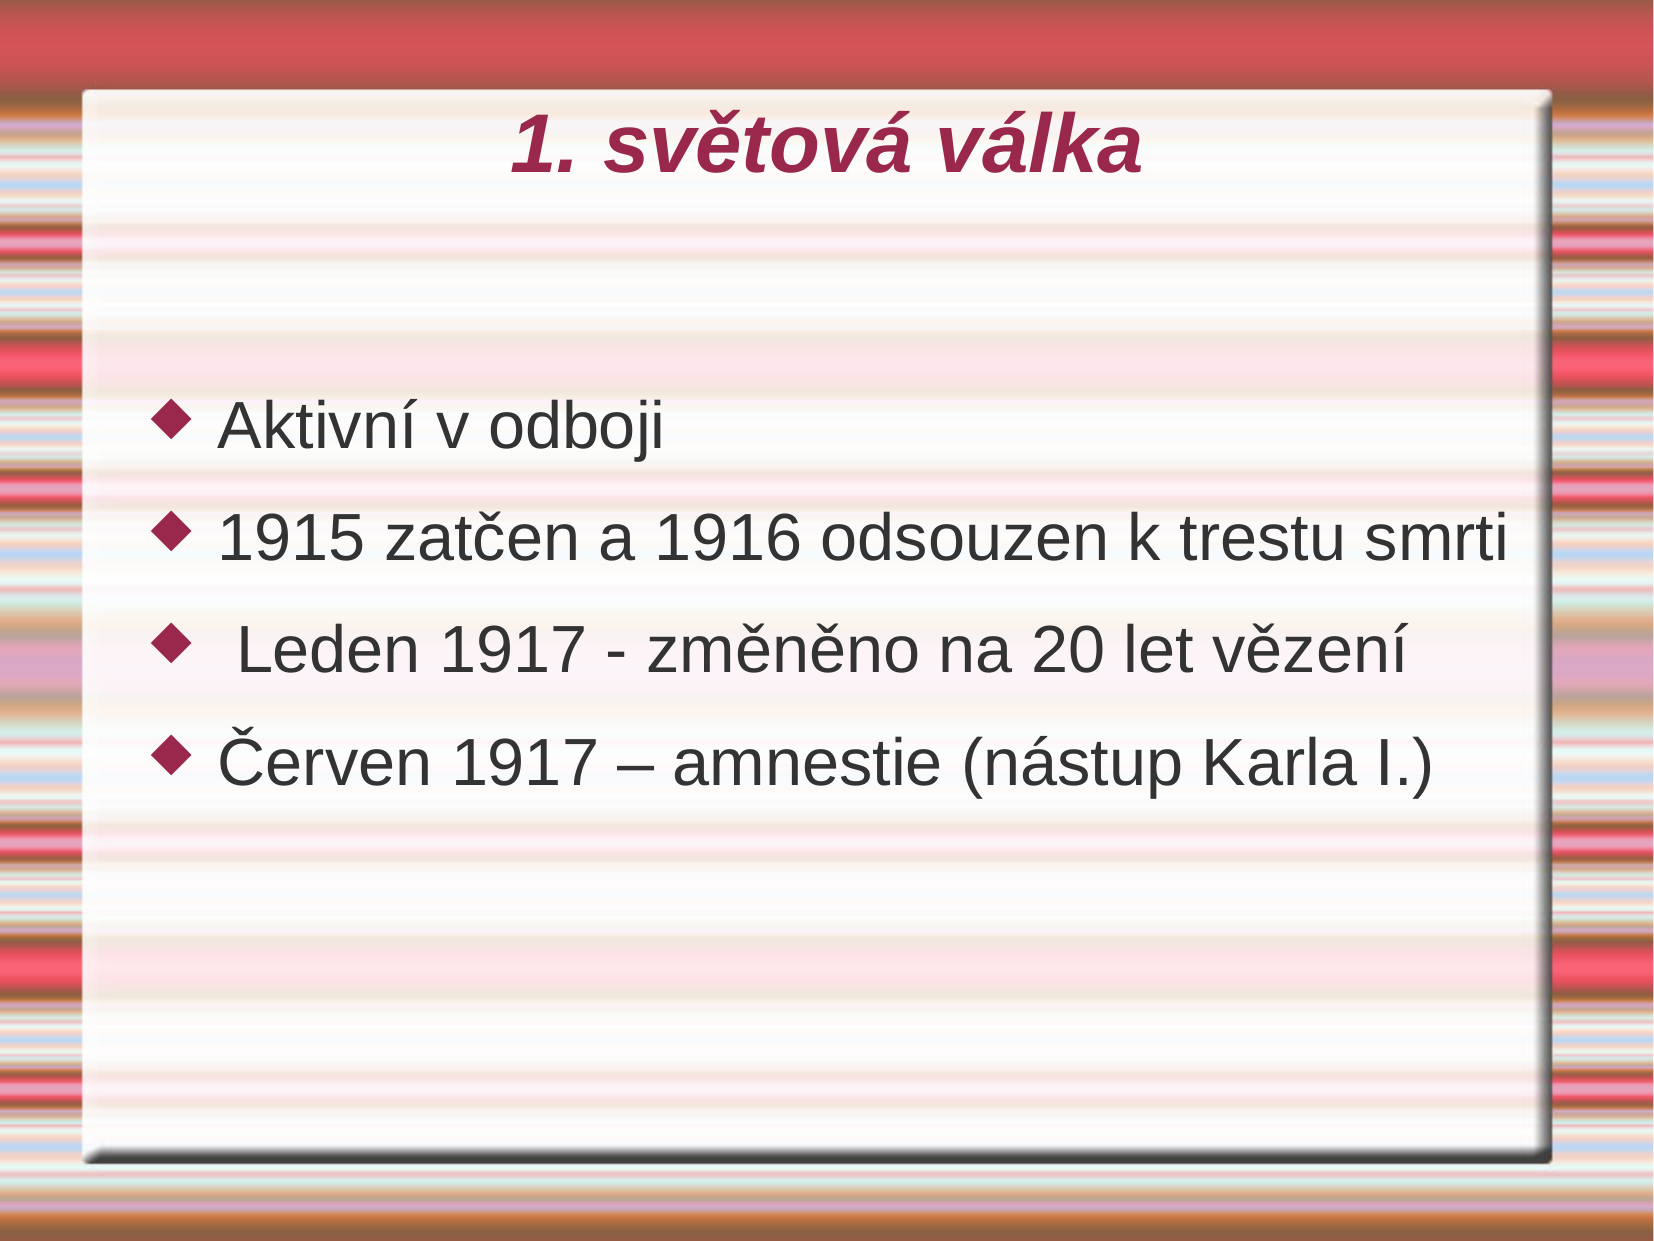

# 1. světová válka
Aktivní v odboji
1915 zatčen a 1916 odsouzen k trestu smrti
 Leden 1917 - změněno na 20 let vězení
Červen 1917 – amnestie (nástup Karla I.)